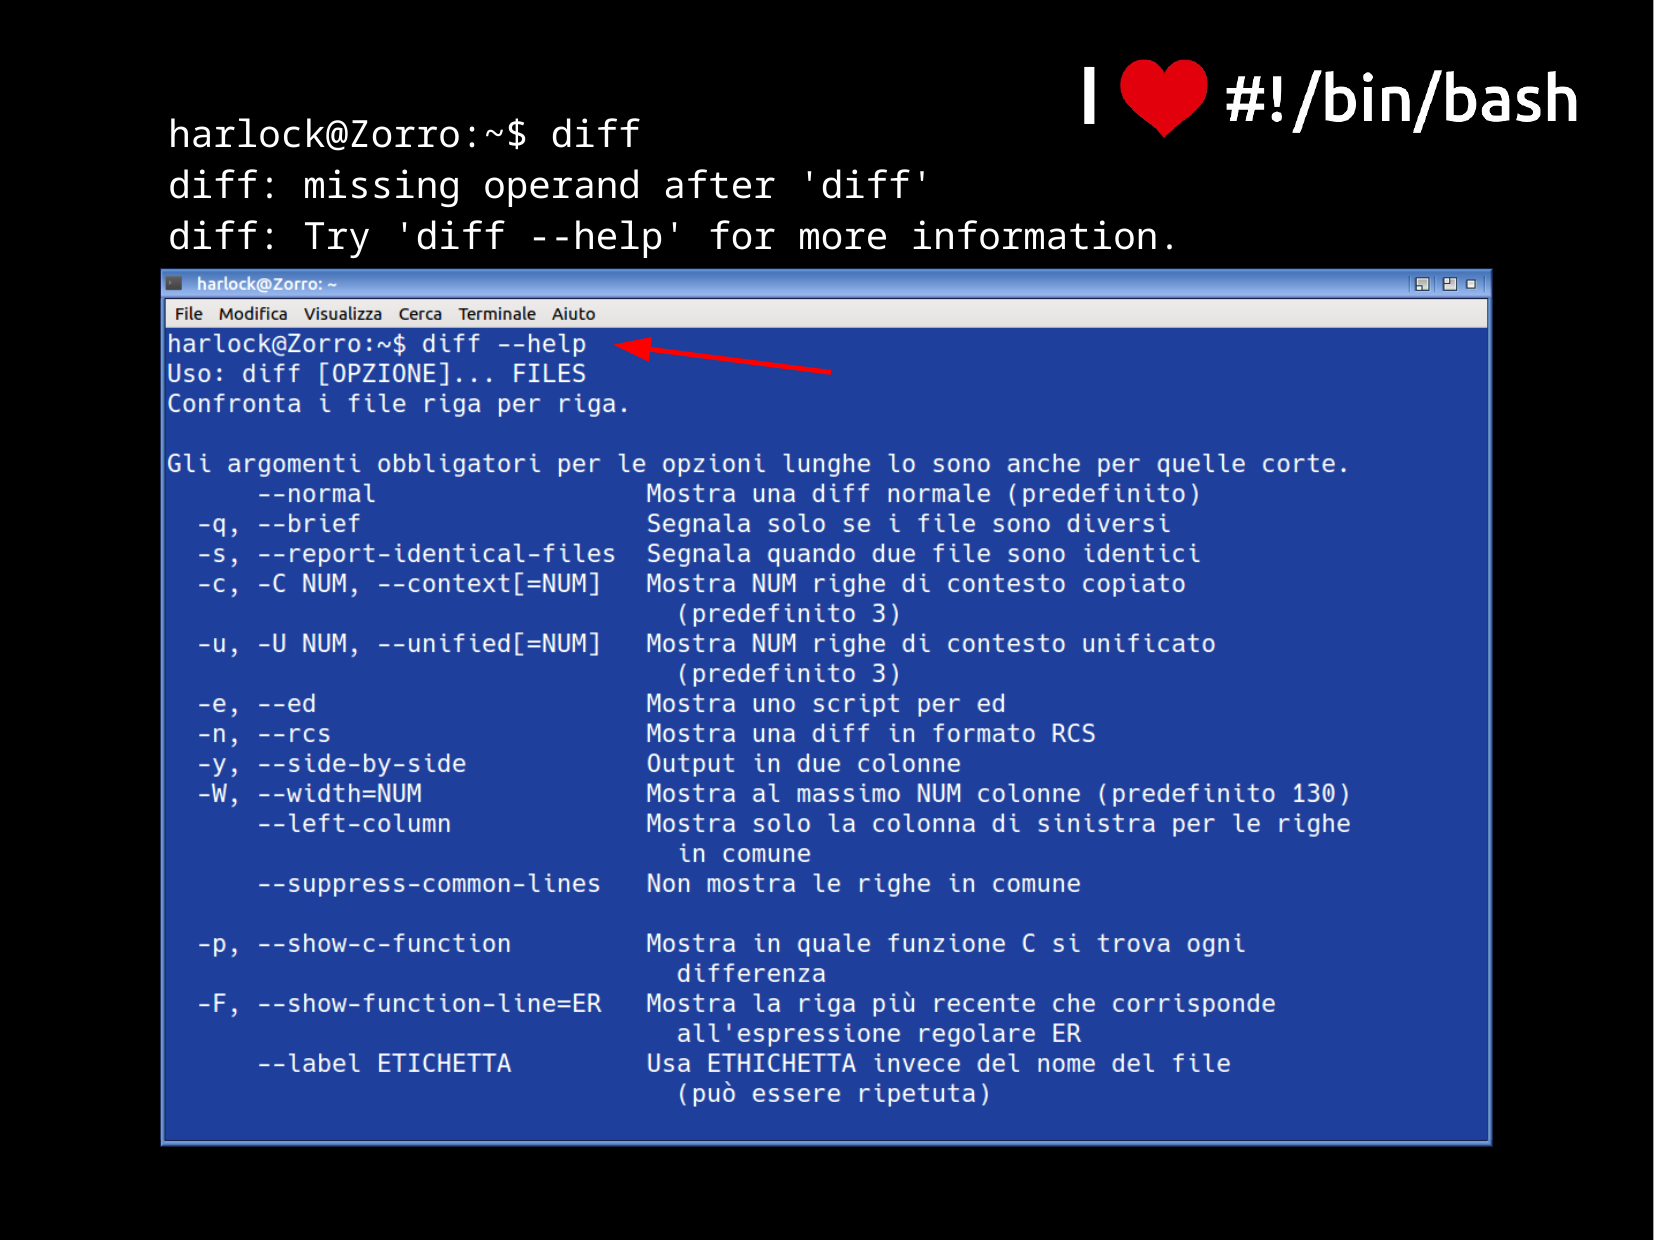

harlock@Zorro:~$ diff
diff: missing operand after 'diff'
diff: Try 'diff --help' for more information.